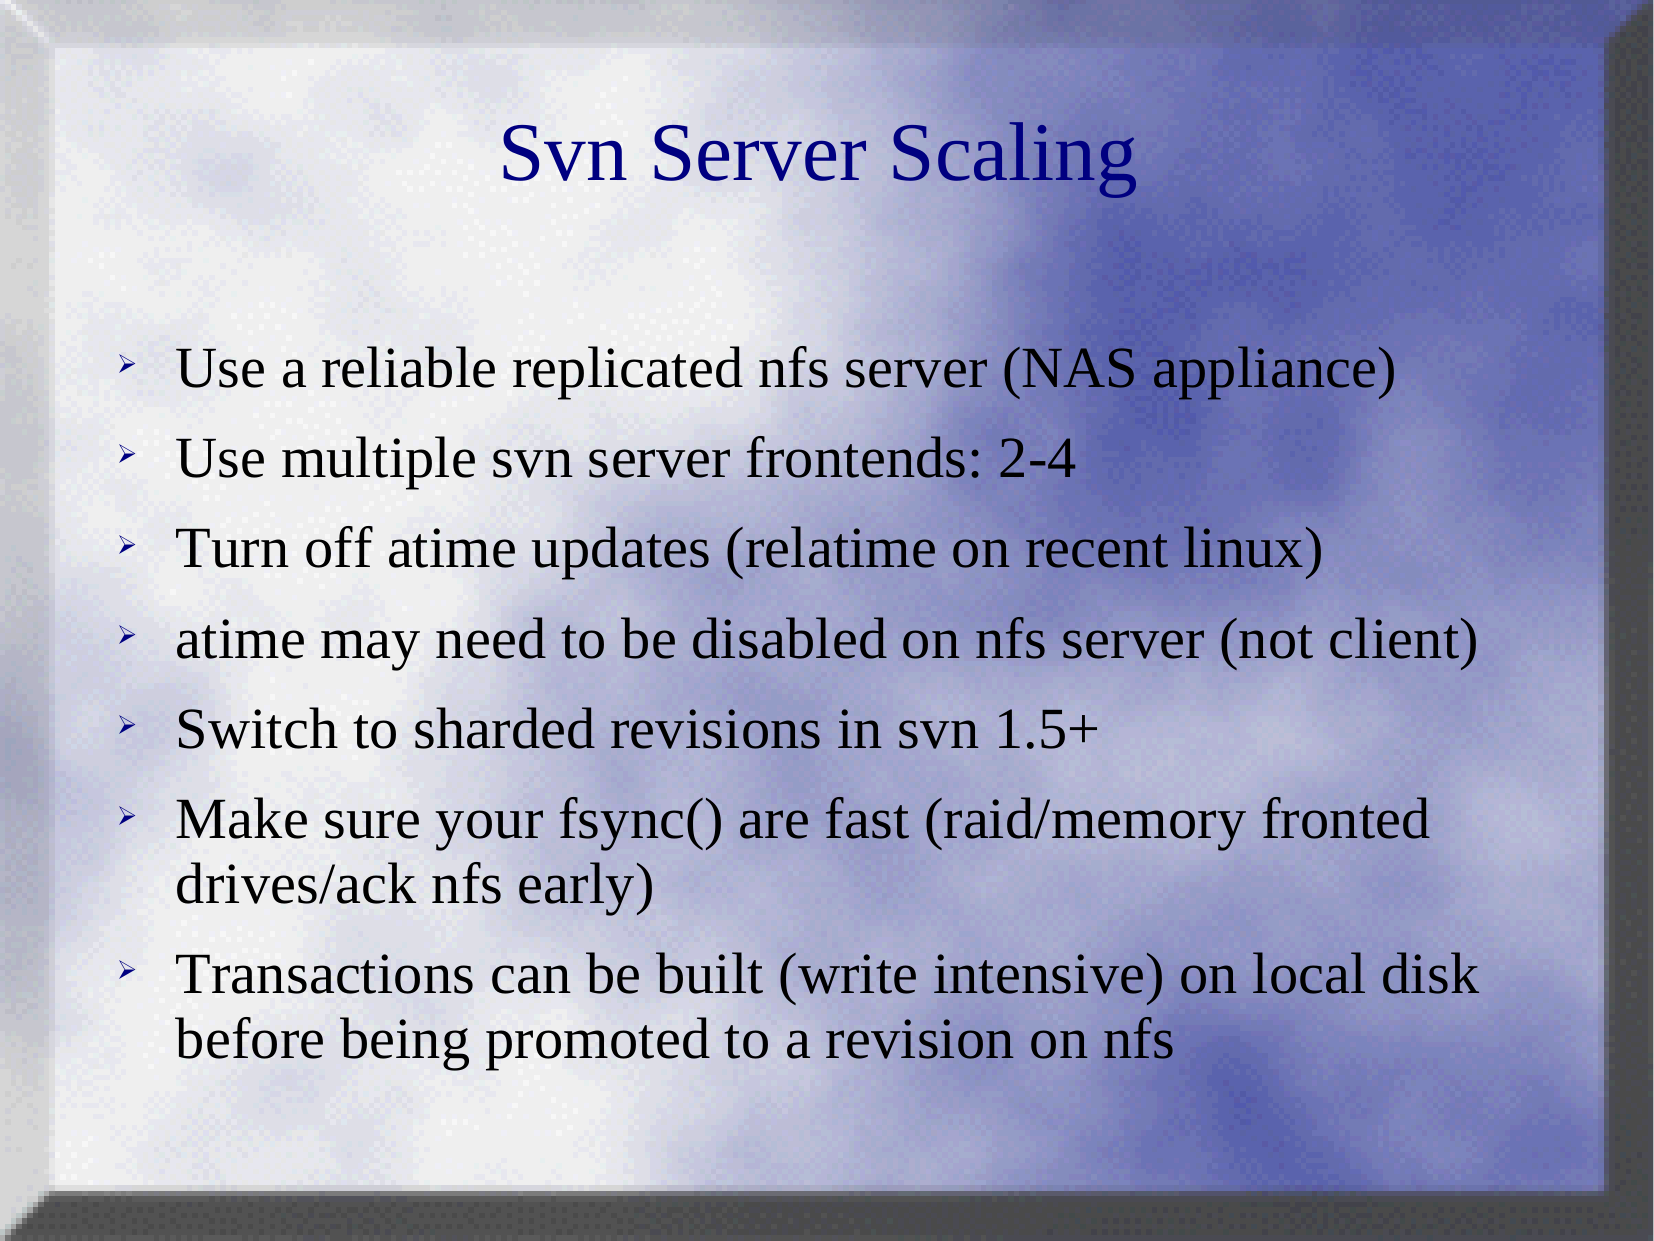

# Svn Server Scaling
Use a reliable replicated nfs server (NAS appliance)
Use multiple svn server frontends: 2-4
Turn off atime updates (relatime on recent linux)
atime may need to be disabled on nfs server (not client)
Switch to sharded revisions in svn 1.5+
Make sure your fsync() are fast (raid/memory fronted drives/ack nfs early)
Transactions can be built (write intensive) on local disk before being promoted to a revision on nfs